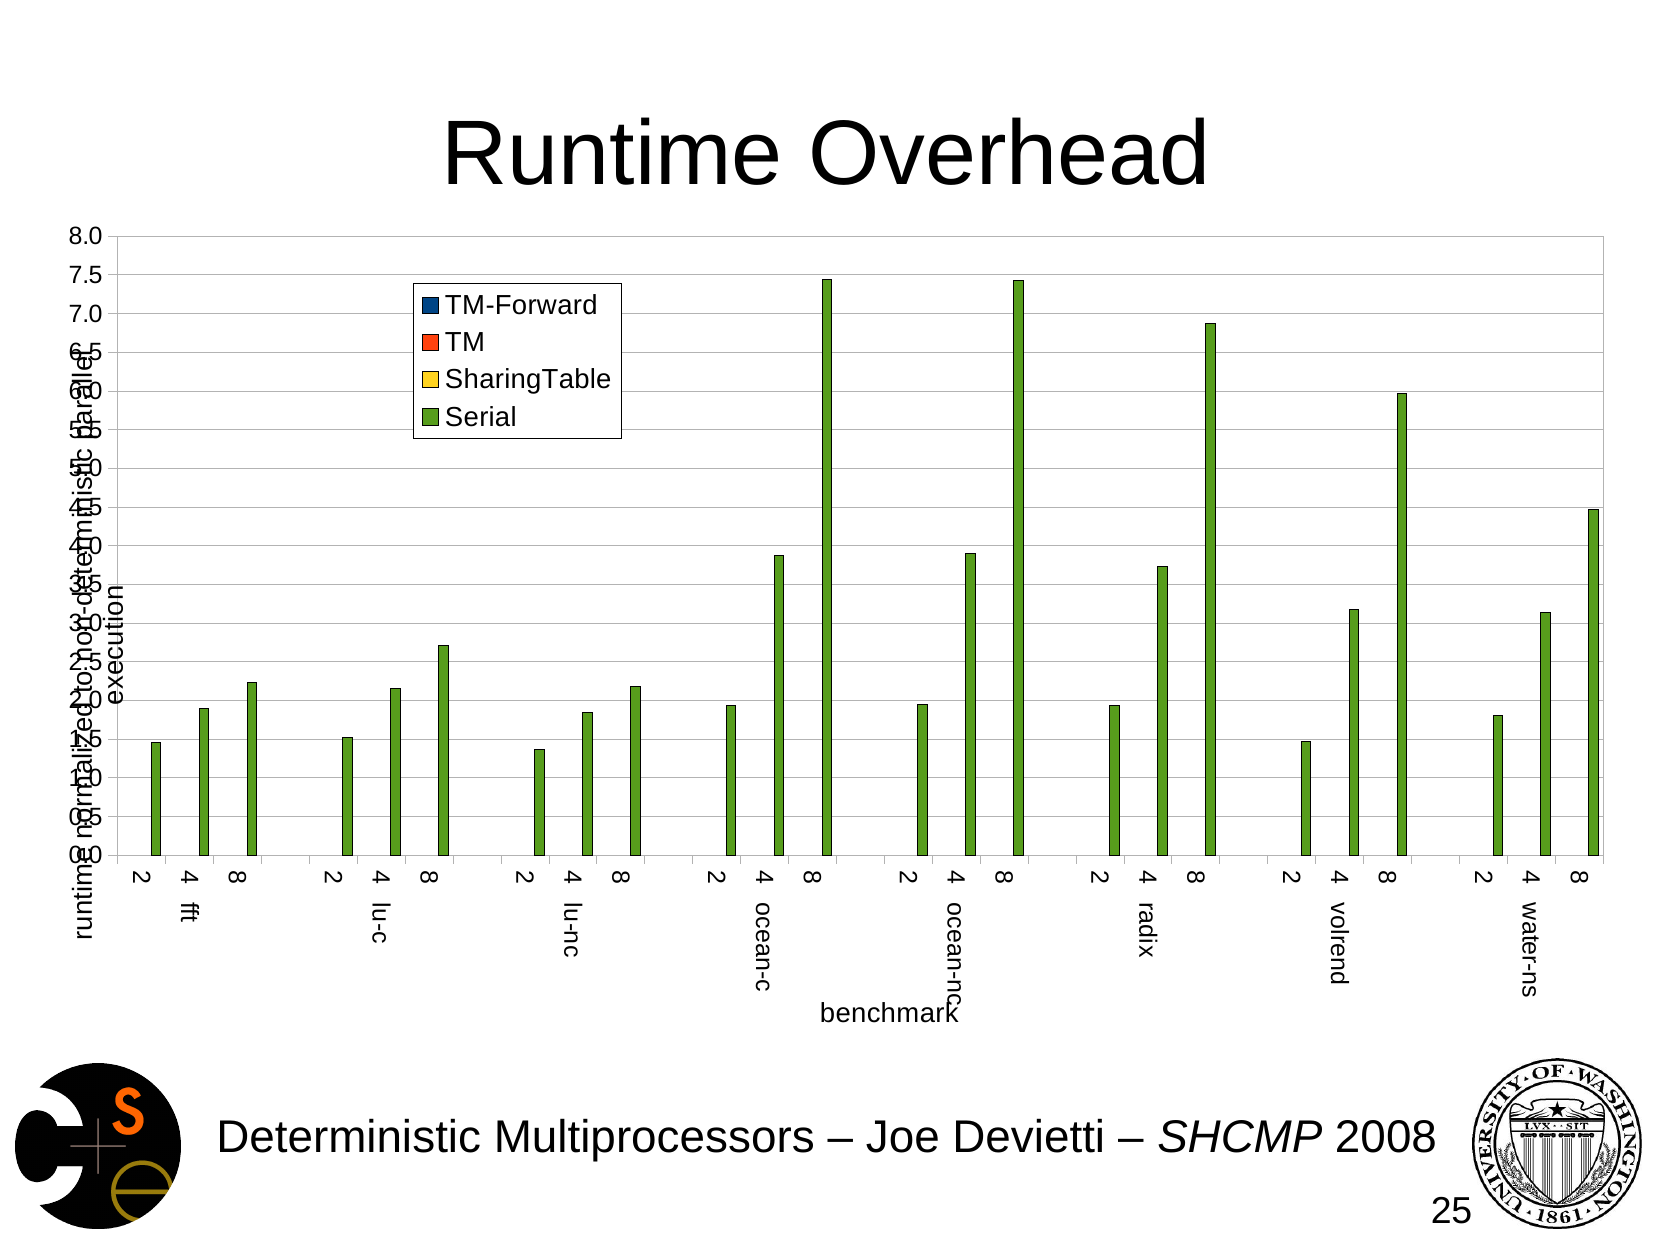

# Runtime Overhead
### Chart
| Category | TM-Forward | TM | SharingTable | Serial |
|---|---|---|---|---|
| 2 | None | None | None | 1.46122006012 |
| 4 fft | None | None | None | 1.89947462328 |
| 8 | None | None | None | 2.23369132107 |
| None | None | None | None | None |
| 2 | None | None | None | 1.52435610535 |
| 4 lu-c | None | None | None | 2.1504347479 |
| 8 | None | None | None | 2.70463252952 |
| None | None | None | None | None |
| 2 | None | None | None | 1.36273553985 |
| 4 lu-nc | None | None | None | 1.84715828277 |
| 8 | None | None | None | 2.18140978313 |
| None | None | None | None | None |
| 2 | None | None | None | 1.93328290015 |
| 4 ocean-c | None | None | None | 3.8742648823 |
| 8 | None | None | None | 7.44095891408 |
| None | None | None | None | None |
| 2 | None | None | None | 1.94227601732 |
| 4 ocean-nc | None | None | None | 3.89290925815 |
| 8 | None | None | None | 7.42882145183 |
| None | None | None | None | None |
| 2 | None | None | None | 1.93839001778 |
| 4 radix | None | None | None | 3.73044329356 |
| 8 | None | None | None | 6.86799932352 |
| None | None | None | None | None |
| 2 | None | None | None | 1.47413098963 |
| 4 volrend | None | None | None | 3.18071375177 |
| 8 | None | None | None | 5.97392873569 |
| None | None | None | None | None |
| 2 | None | None | None | 1.80233088321 |
| 4 water-ns | None | None | None | 3.13484473021 |
| 8 | None | None | None | 4.47204507461 |25